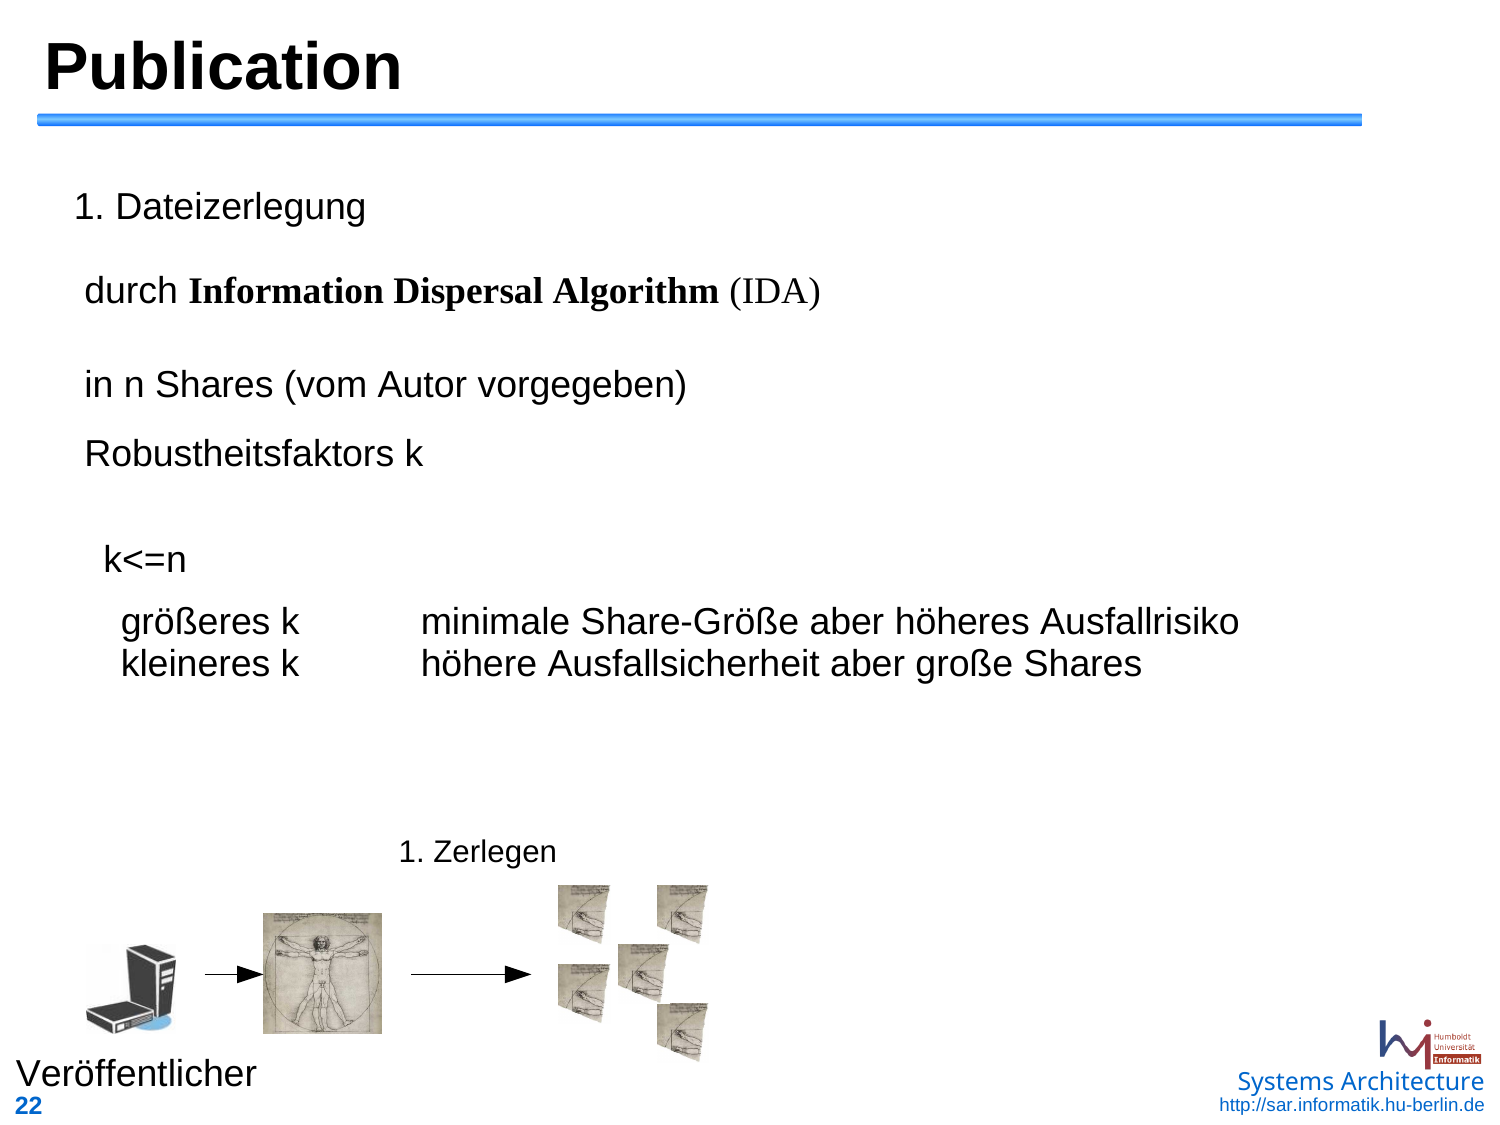

# Publication
1. Dateizerlegung
 durch Information Dispersal Algorithm (IDA)
 in n Shares (vom Autor vorgegeben)
 Robustheitsfaktors k
k<=n
größeres k	minimale Share-Größe aber höheres Ausfallrisiko
kleineres k	höhere Ausfallsicherheit aber große Shares
1. Zerlegen
Veröffentlicher